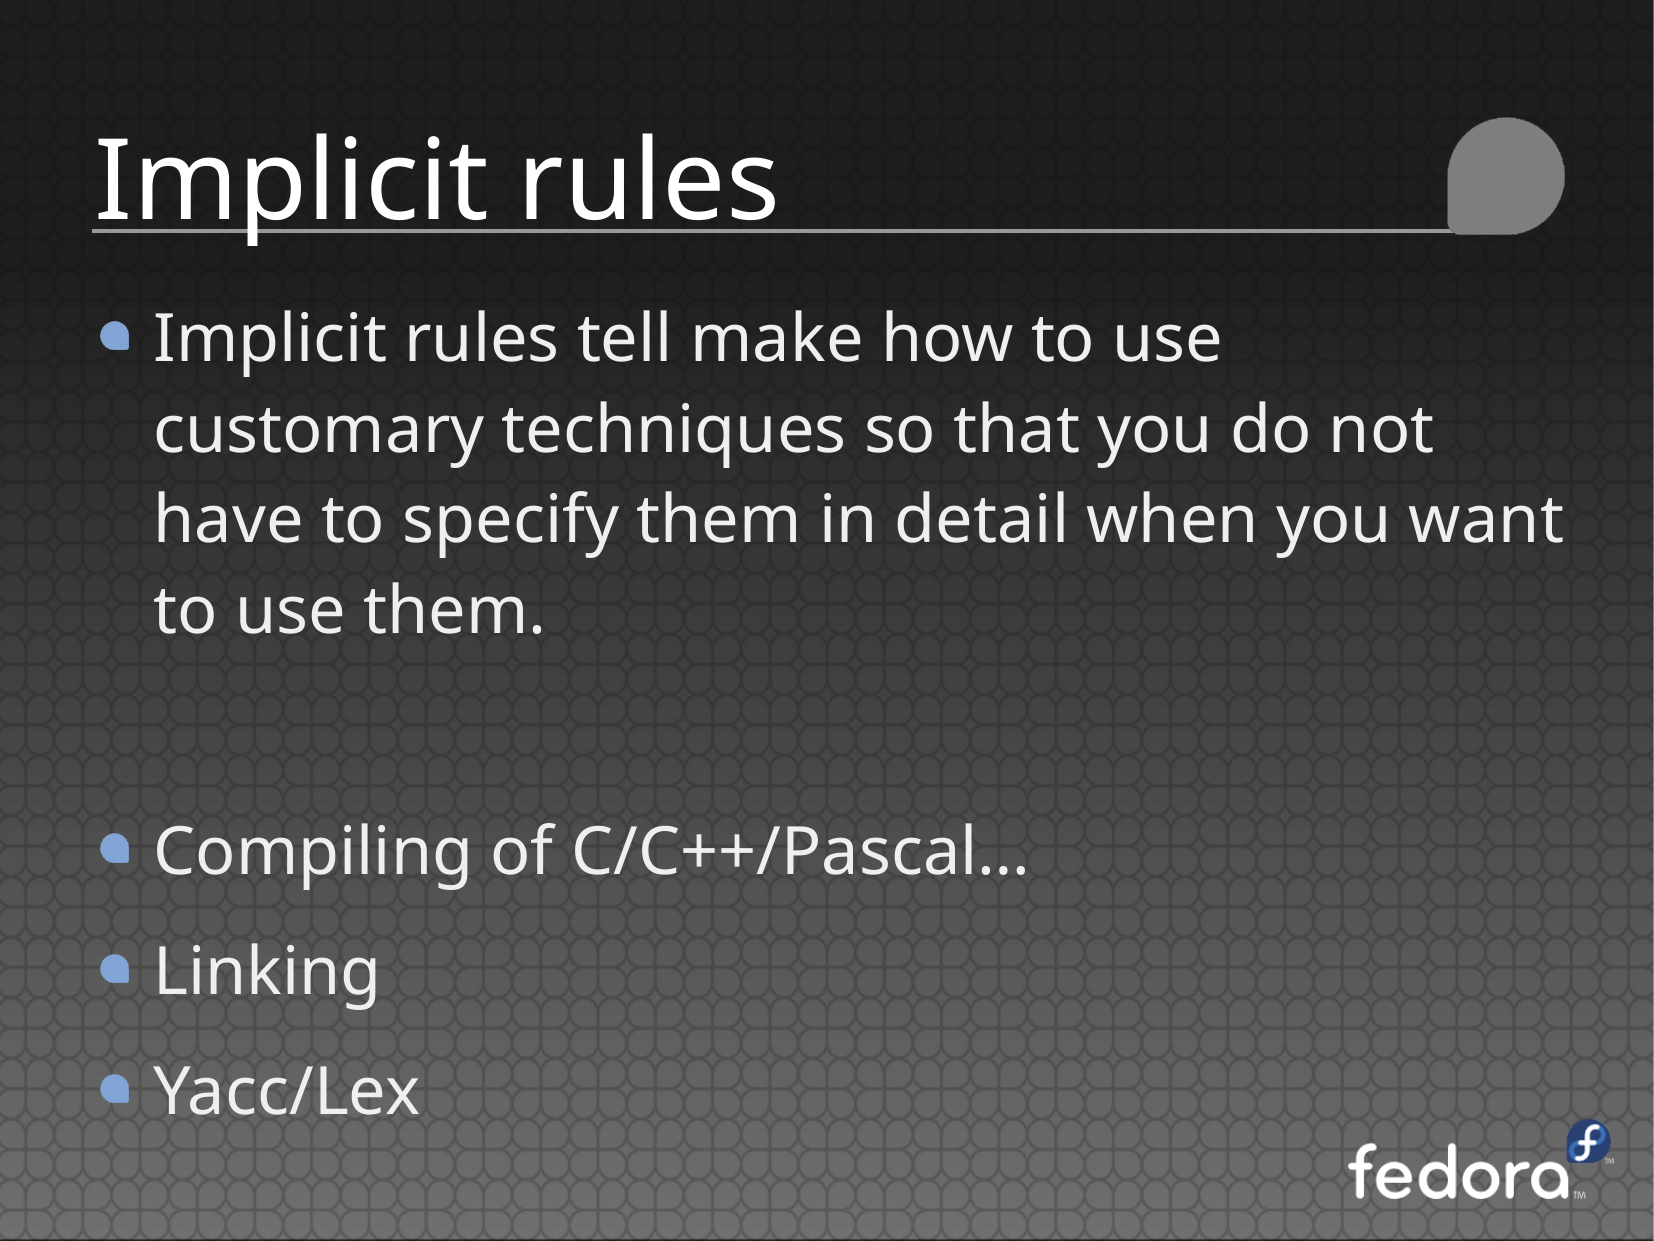

Implicit rules
# Implicit rules tell make how to use customary techniques so that you do not have to specify them in detail when you want to use them.
Compiling of C/C++/Pascal…
Linking
Yacc/Lex